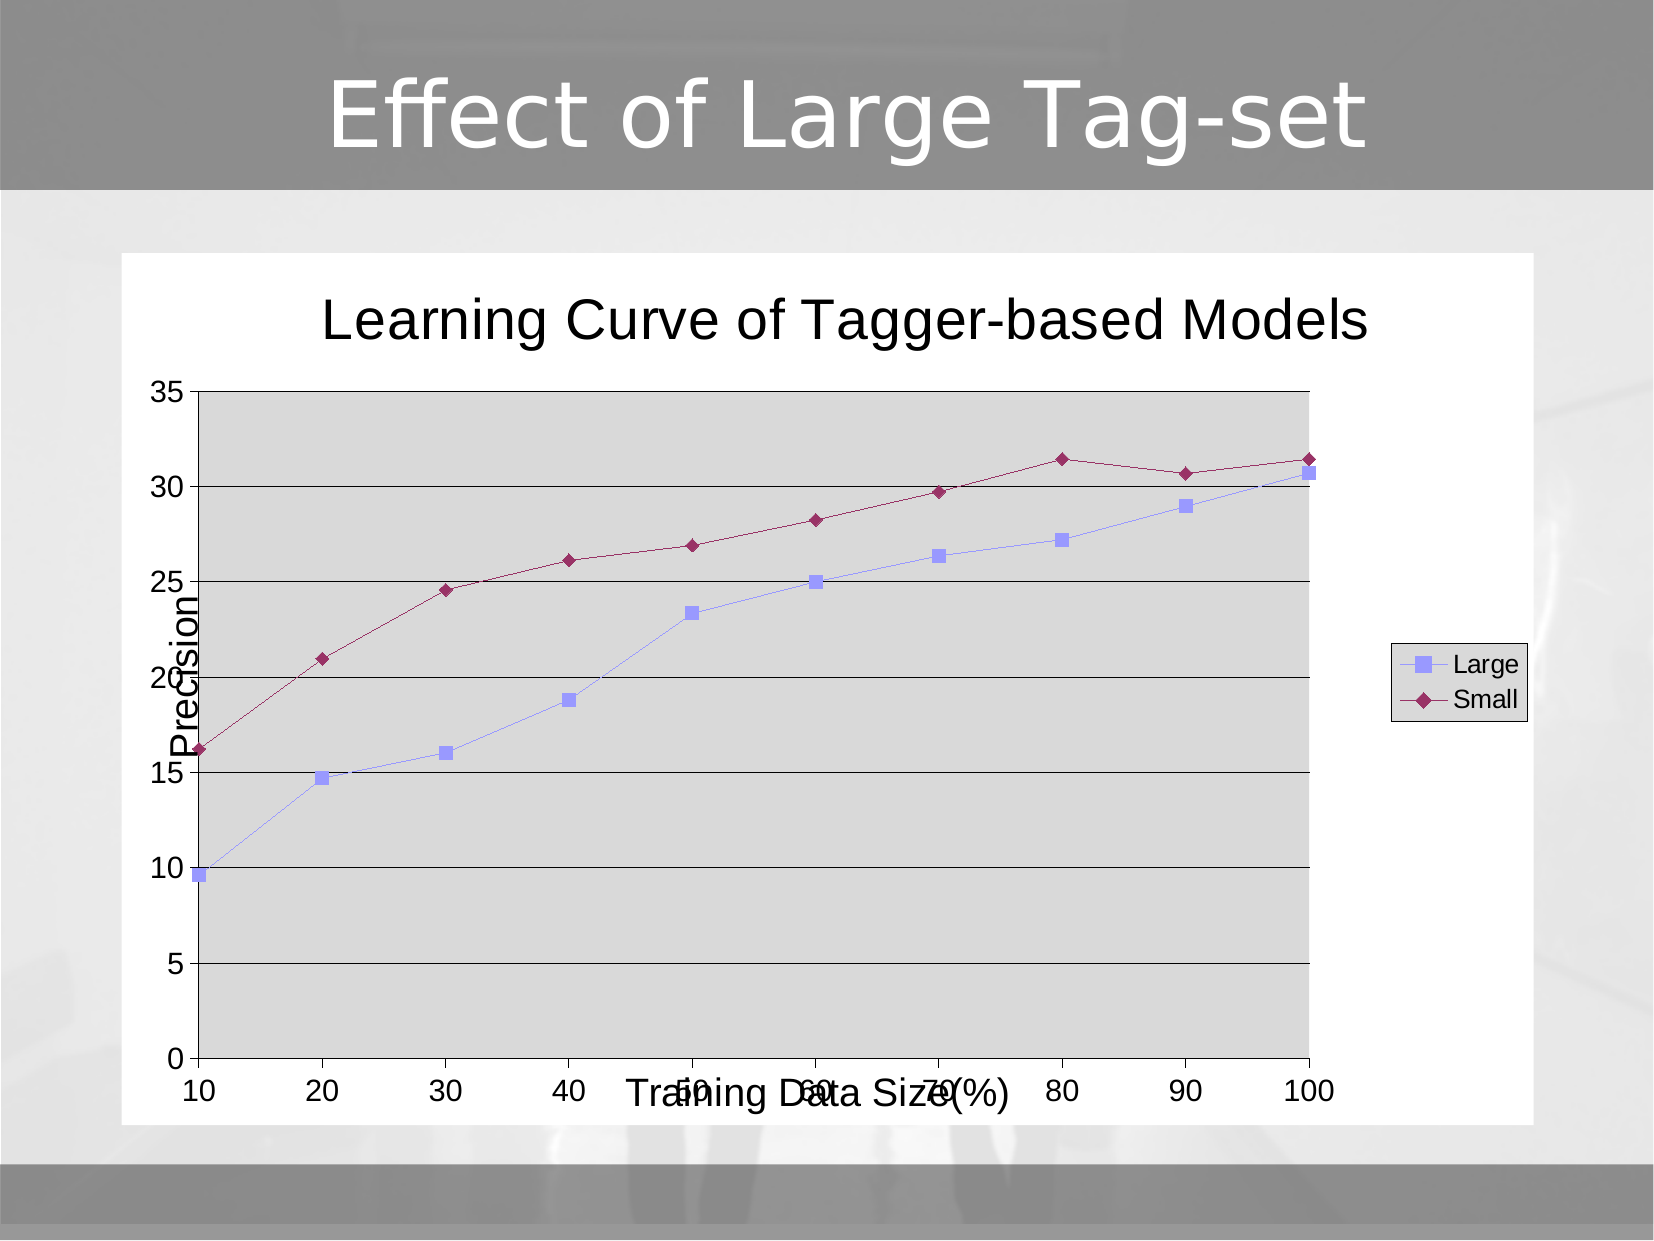

# Effect of Large Tag-set
### Chart: Learning Curve of Tagger-based Models
| Category | Large | Small |
|---|---|---|
| 10 | 9.62 | 16.24 |
| 20 | 14.71 | 20.97 |
| 30 | 16.04 | 24.58 |
| 40 | 18.82 | 26.13 |
| 50 | 23.35 | 26.91 |
| 60 | 25.01 | 28.25 |
| 70 | 26.37 | 29.73 |
| 80 | 27.22 | 31.44 |
| 90 | 28.96 | 30.69 |
| 100 | 30.71 | 31.44 |